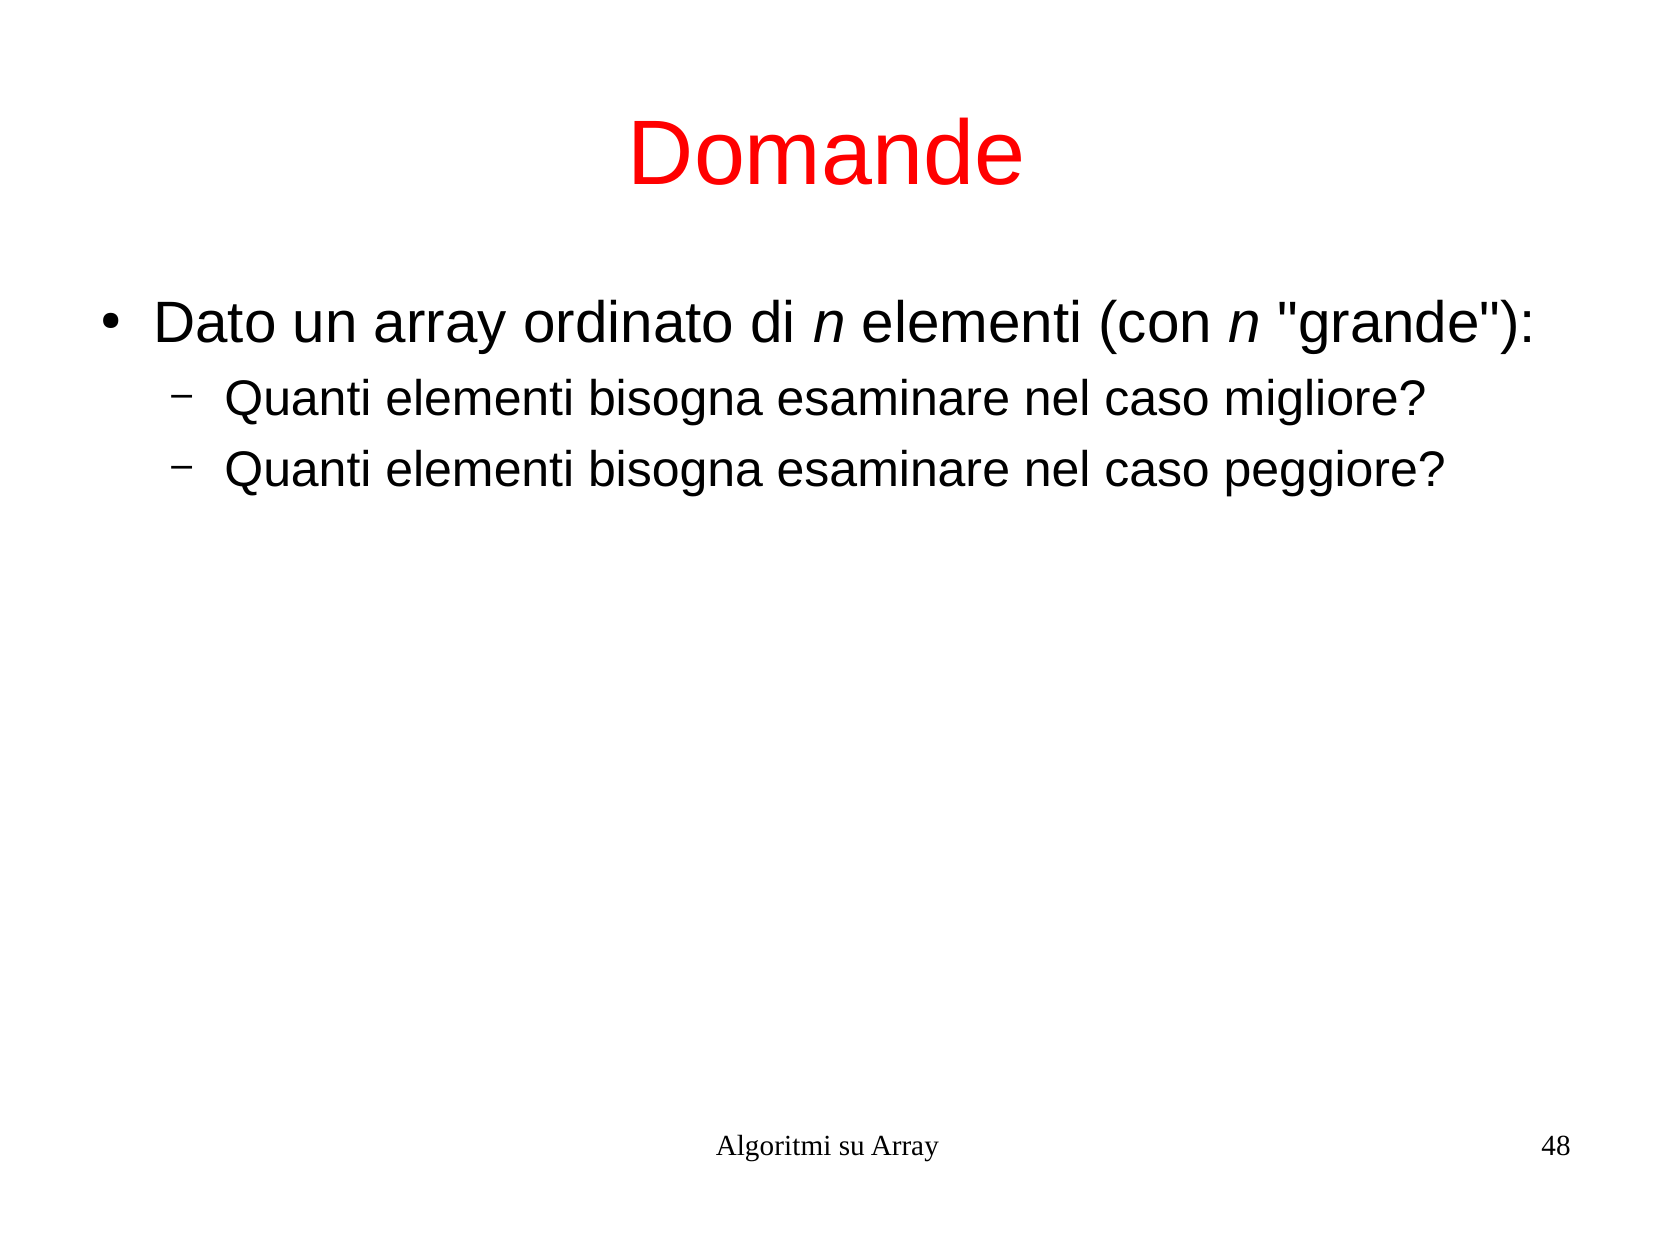

# Domande
Dato un array ordinato di n elementi (con n "grande"):
Quanti elementi bisogna esaminare nel caso migliore?
Quanti elementi bisogna esaminare nel caso peggiore?
Algoritmi su Array
48